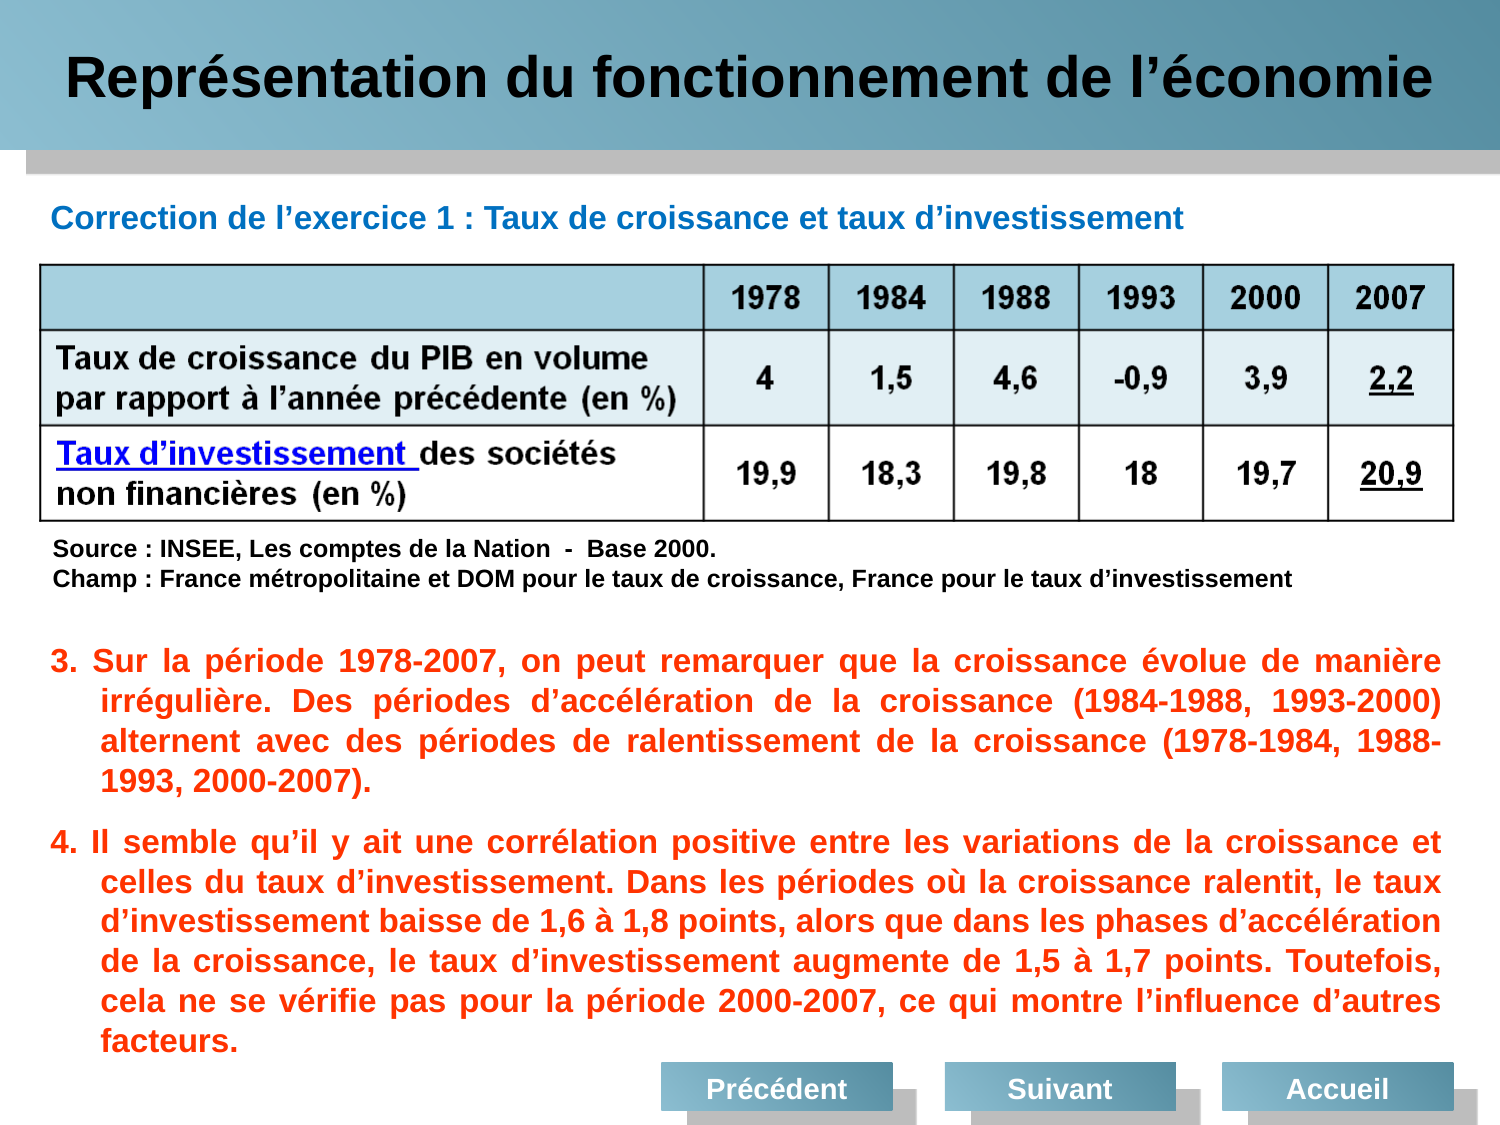

Représentation du fonctionnement de l’économie
Correction de l’exercice 1 : Taux de croissance et taux d’investissement
Source : INSEE, Les comptes de la Nation - Base 2000.
Champ : France métropolitaine et DOM pour le taux de croissance, France pour le taux d’investissement
3. Sur la période 1978-2007, on peut remarquer que la croissance évolue de manière irrégulière. Des périodes d’accélération de la croissance (1984-1988, 1993-2000) alternent avec des périodes de ralentissement de la croissance (1978-1984, 1988-1993, 2000-2007).
4. Il semble qu’il y ait une corrélation positive entre les variations de la croissance et celles du taux d’investissement. Dans les périodes où la croissance ralentit, le taux d’investissement baisse de 1,6 à 1,8 points, alors que dans les phases d’accélération de la croissance, le taux d’investissement augmente de 1,5 à 1,7 points. Toutefois, cela ne se vérifie pas pour la période 2000-2007, ce qui montre l’influence d’autres facteurs.
Précédent
Suivant
Accueil